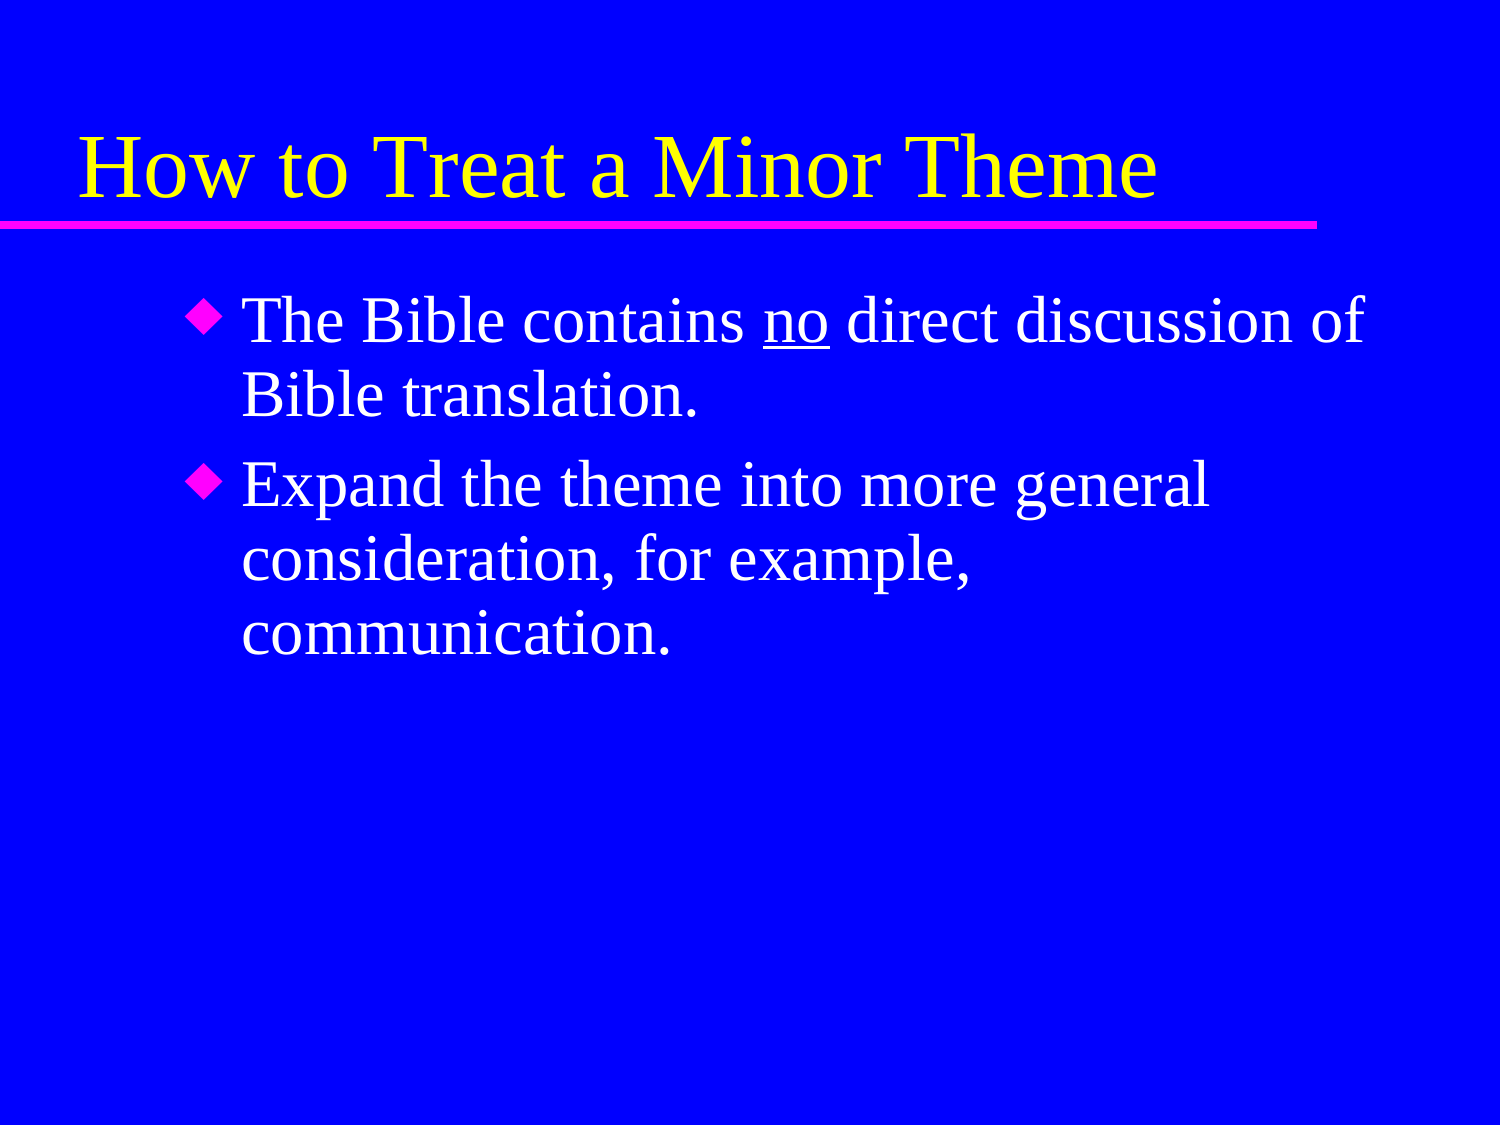

# How to Treat a Minor Theme
The Bible contains no direct discussion of Bible translation.
Expand the theme into more general consideration, for example, communication.